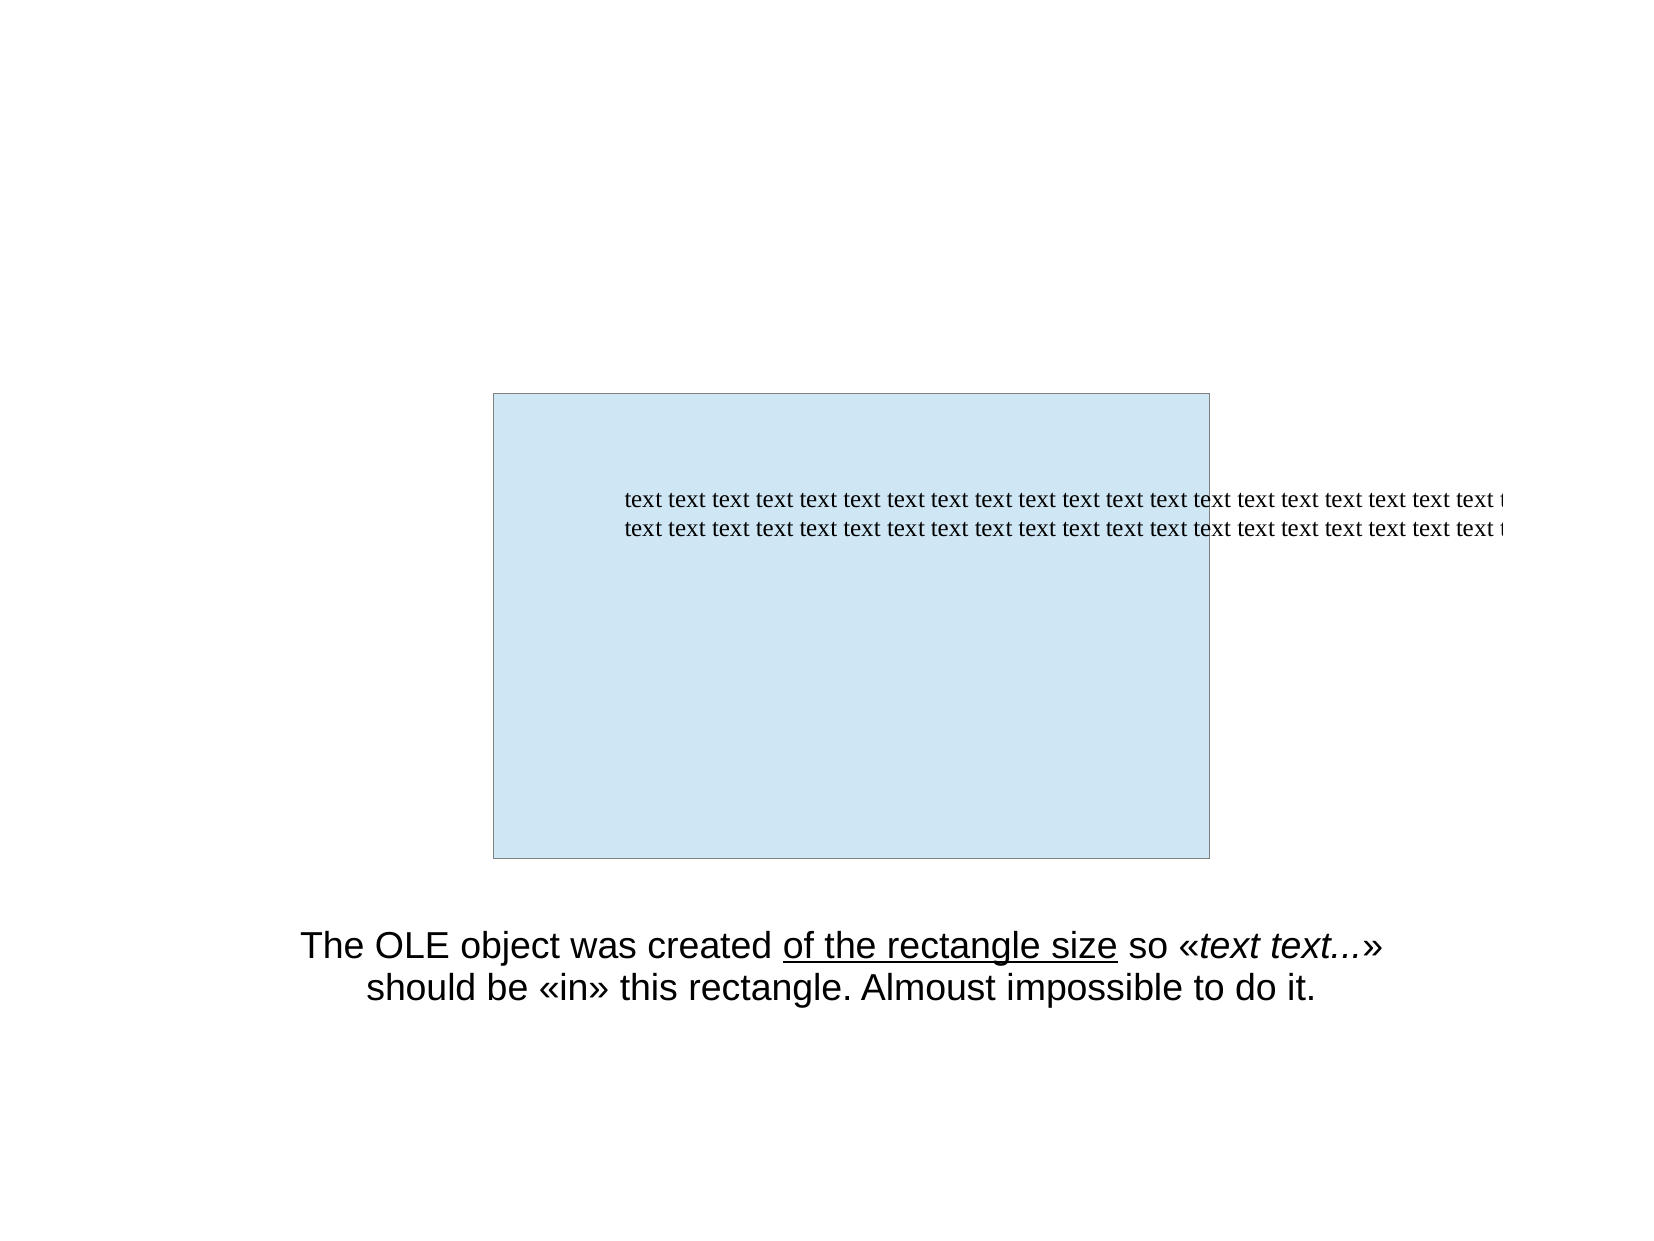

The OLE object was created of the rectangle size so «text text...» should be «in» this rectangle. Almoust impossible to do it.